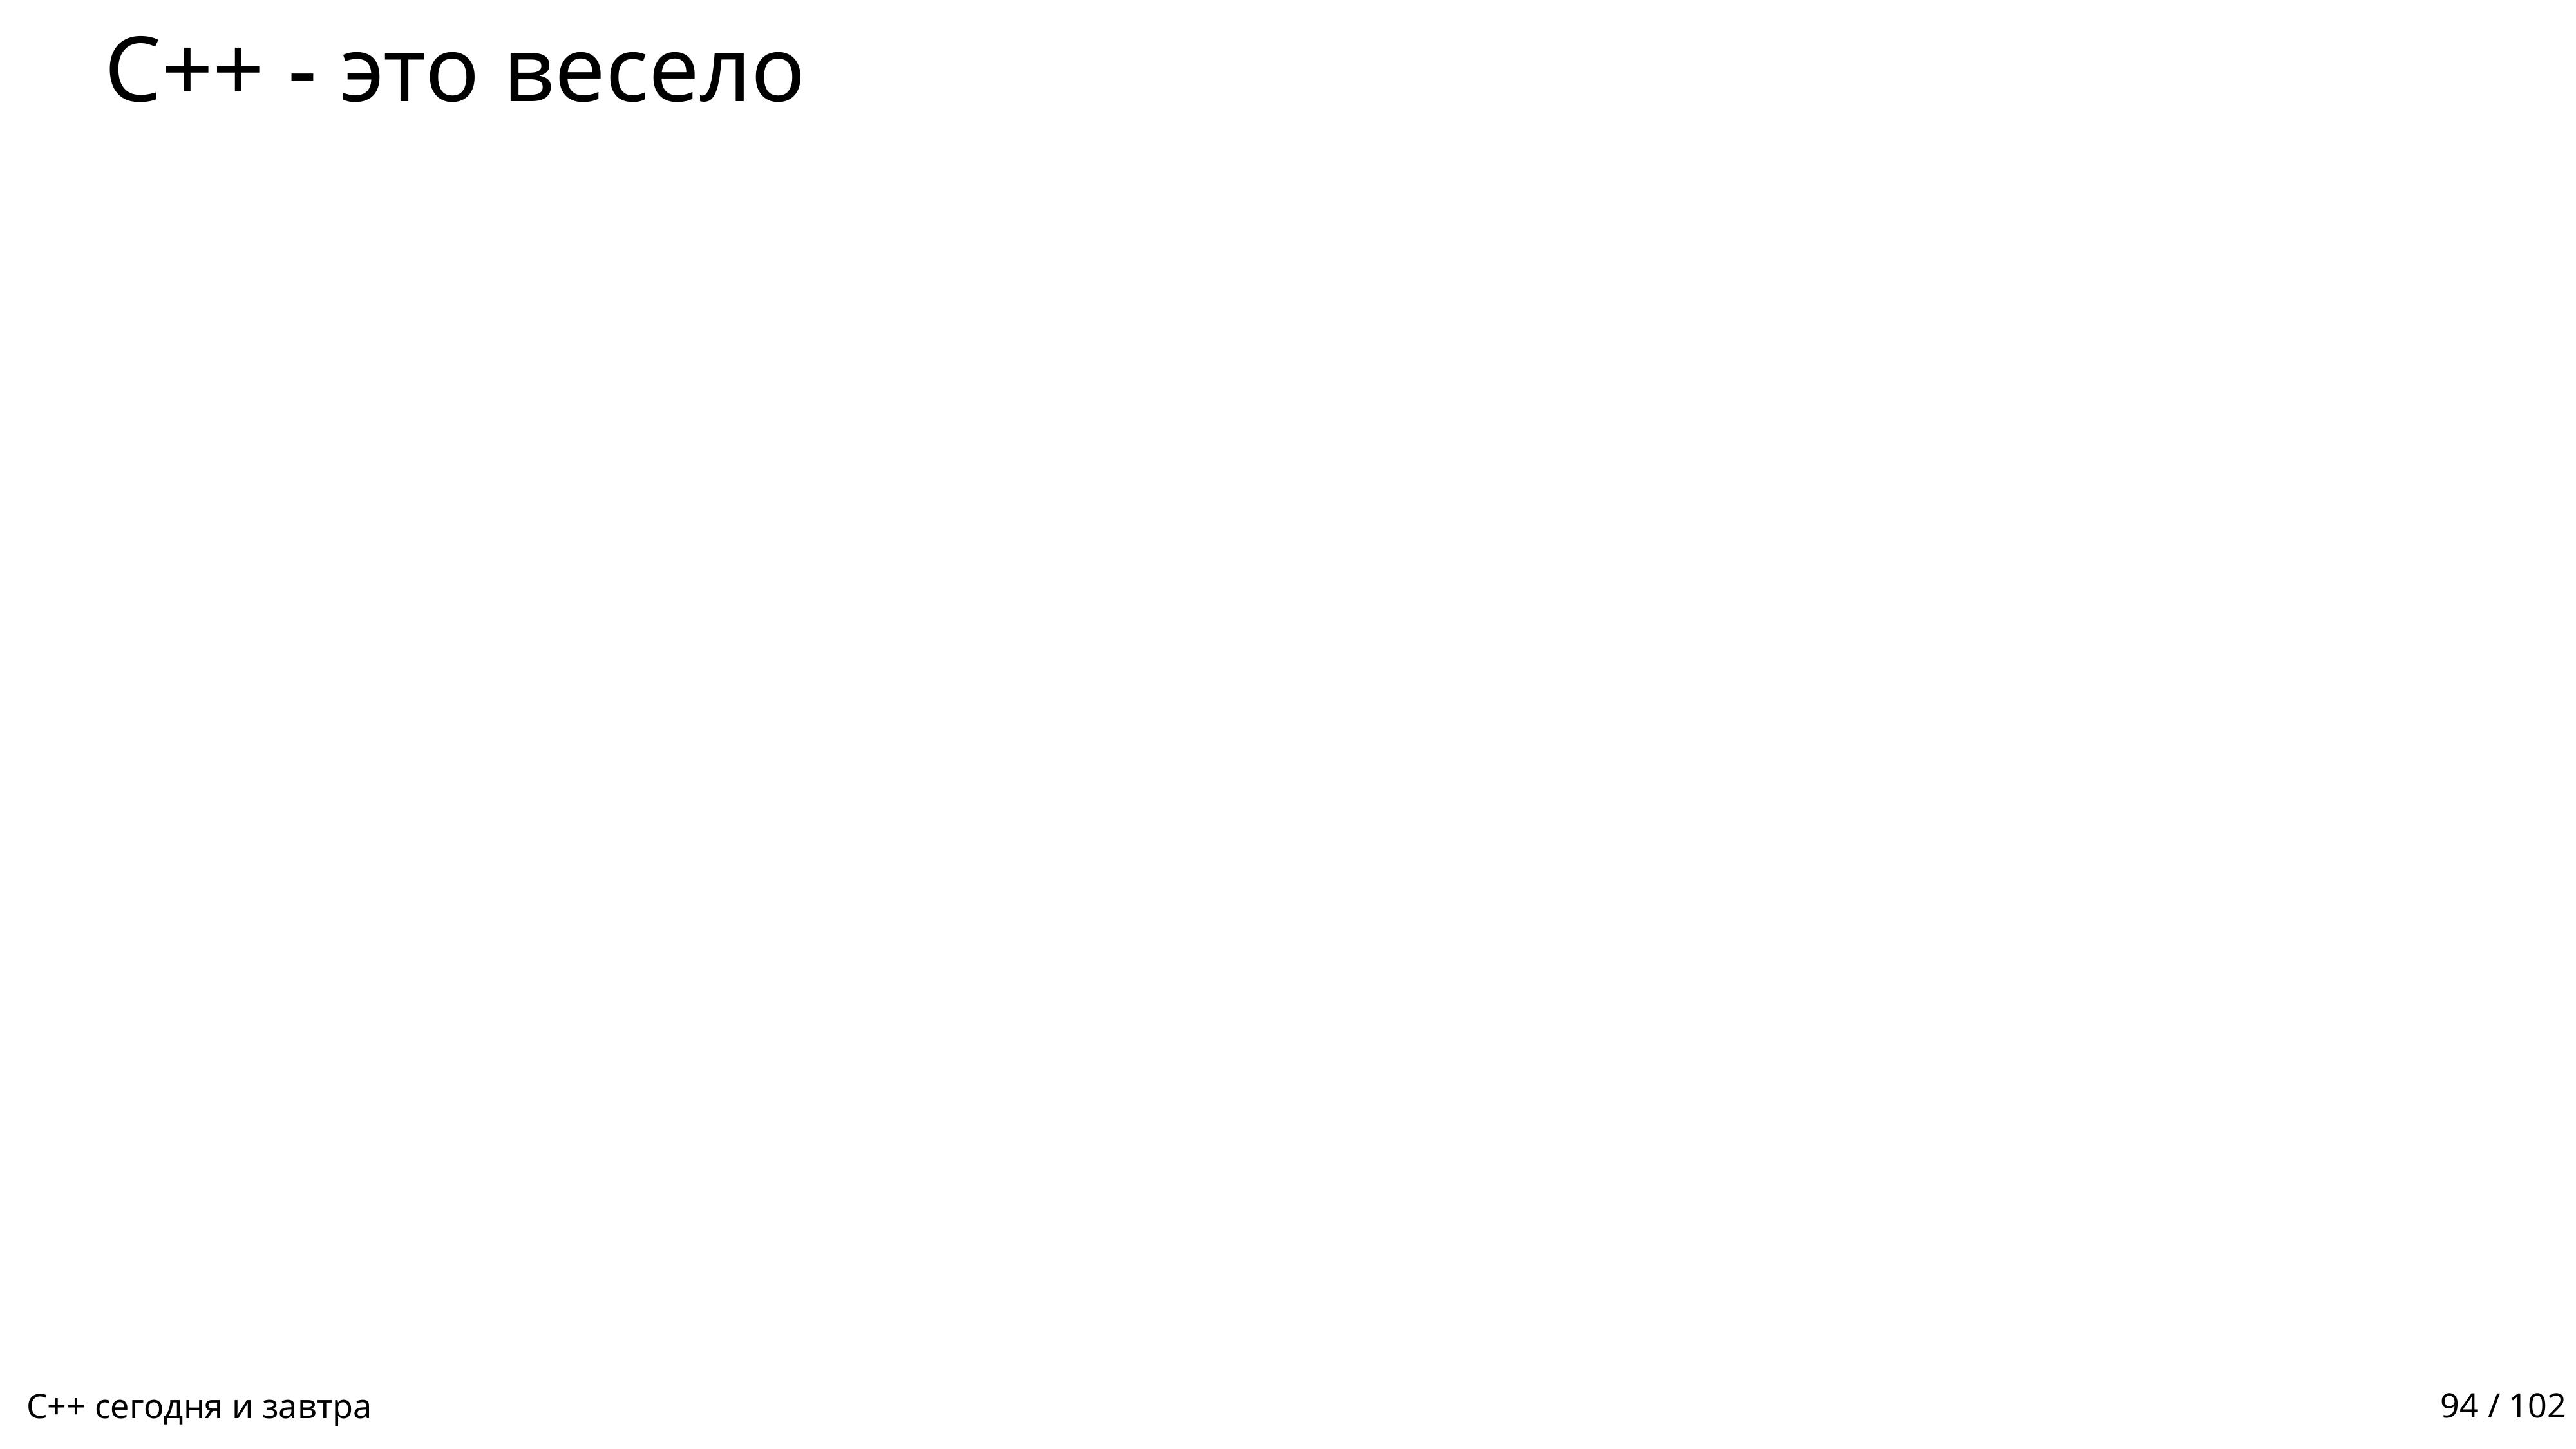

C++ - это весело
#
C++ сегодня и завтра